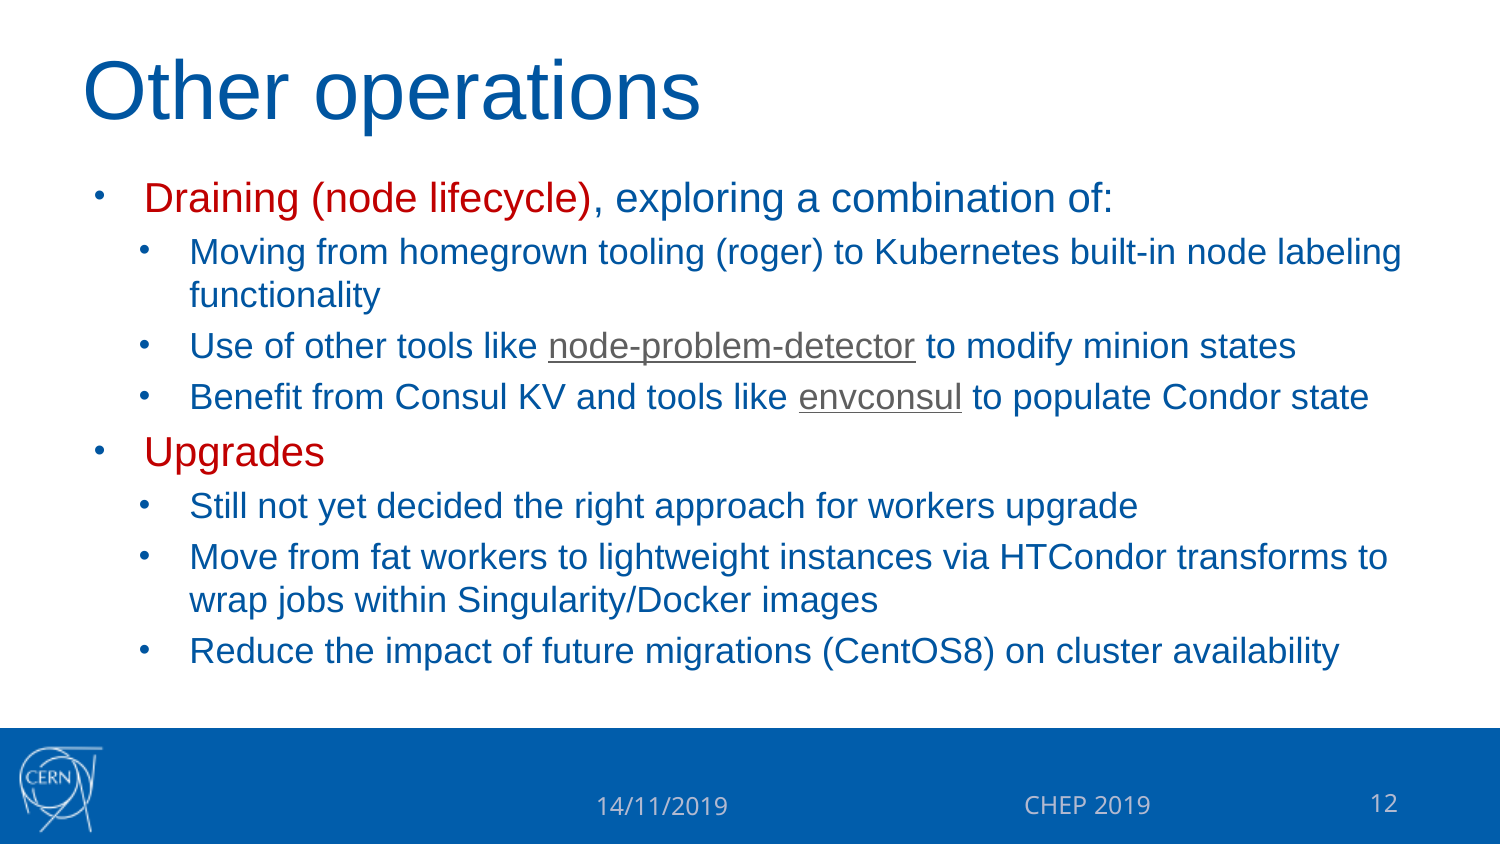

# Other operations
Draining (node lifecycle), exploring a combination of:
Moving from homegrown tooling (roger) to Kubernetes built-in node labeling functionality
Use of other tools like node-problem-detector to modify minion states
Benefit from Consul KV and tools like envconsul to populate Condor state
Upgrades
Still not yet decided the right approach for workers upgrade
Move from fat workers to lightweight instances via HTCondor transforms to wrap jobs within Singularity/Docker images
Reduce the impact of future migrations (CentOS8) on cluster availability
CHEP 2019
14/11/2019